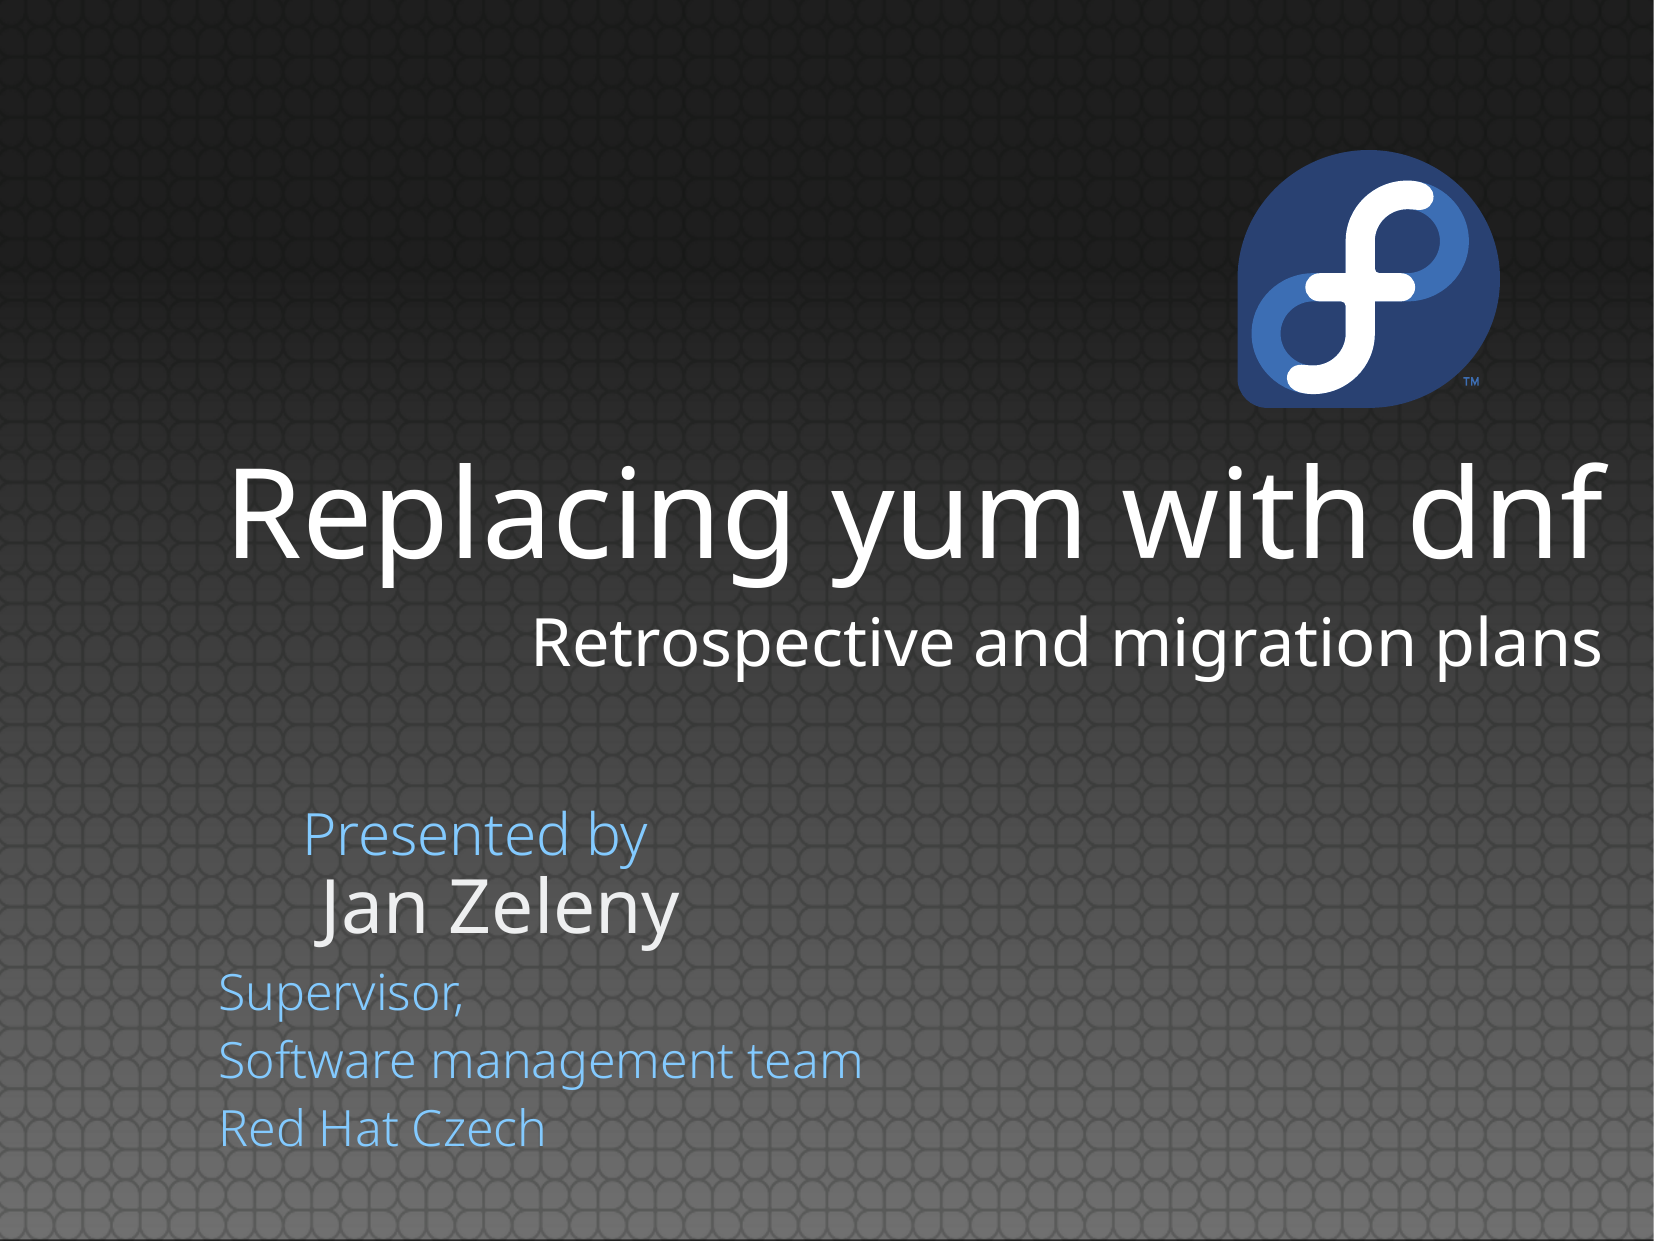

Replacing yum with dnf
Retrospective and migration plans
Presented by
Jan Zeleny
Supervisor,
Software management team
Red Hat Czech